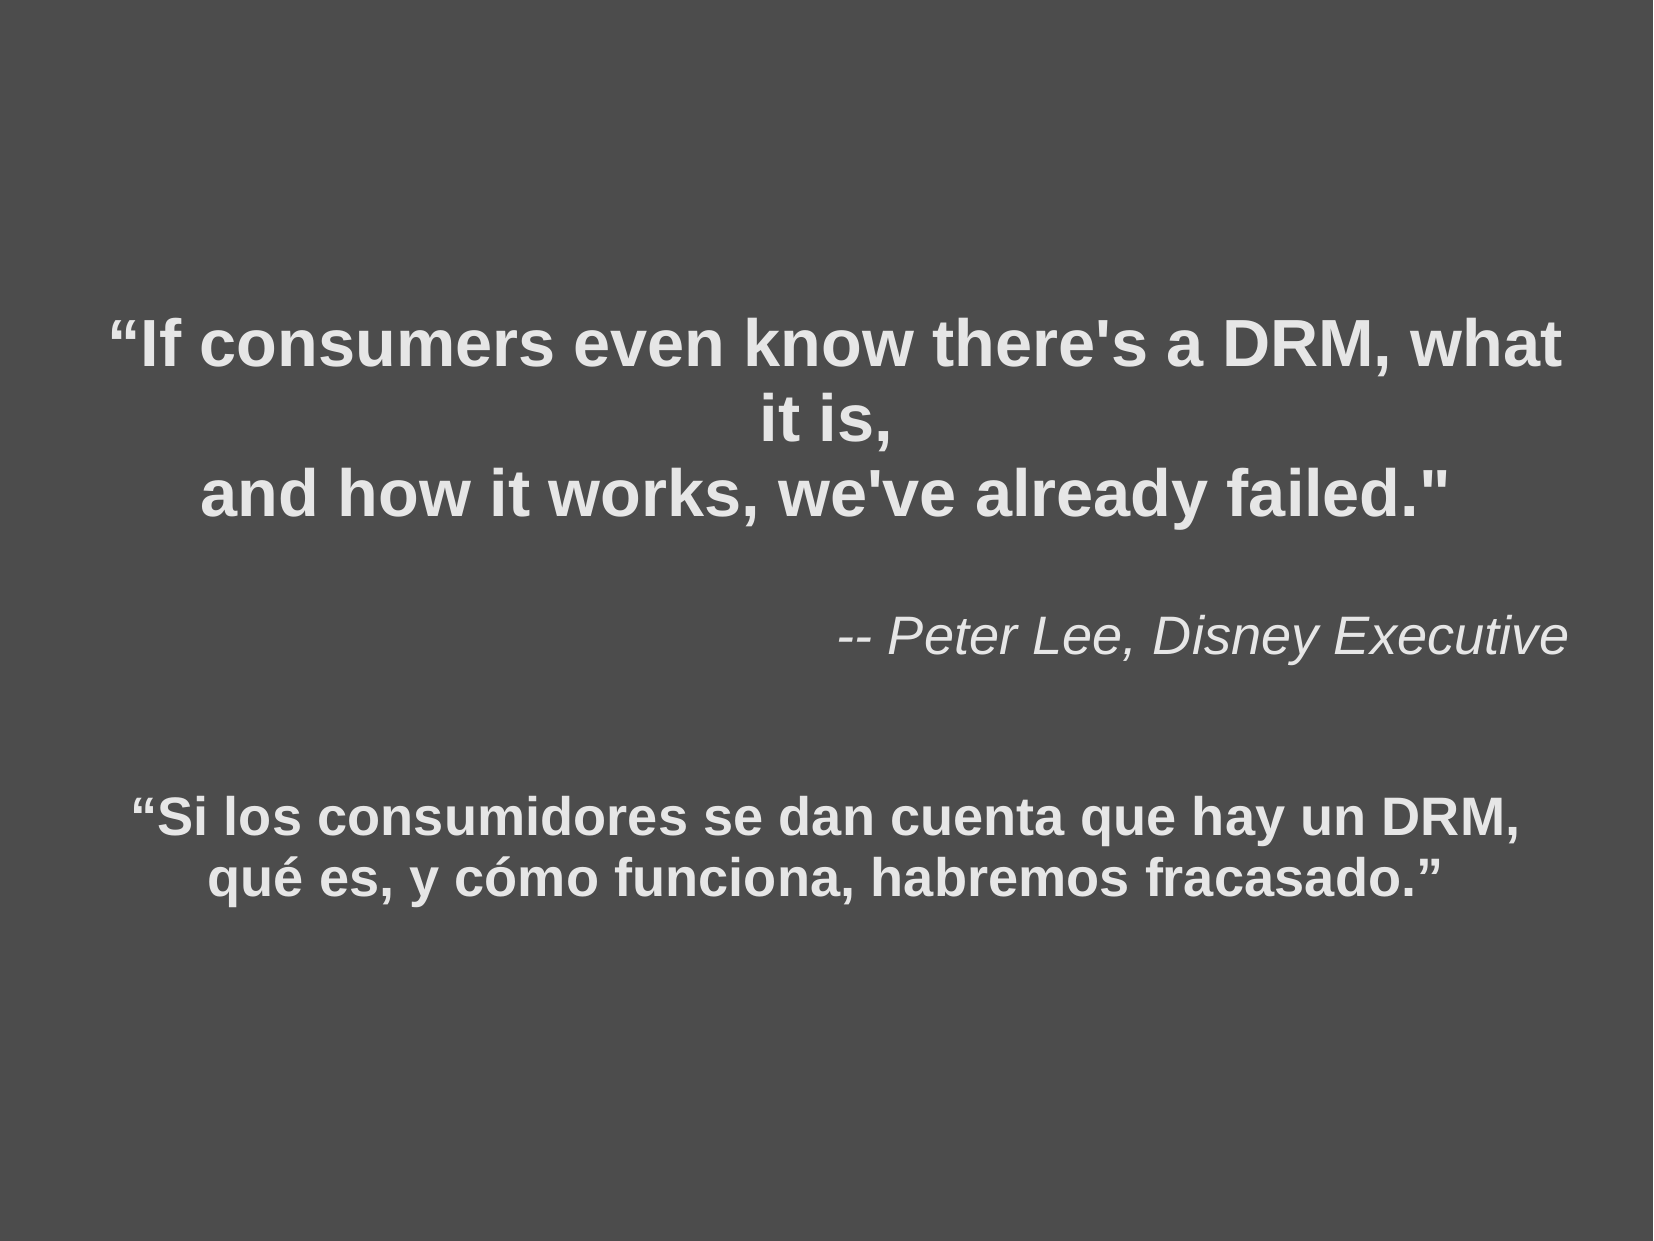

# “If consumers even know there's a DRM, what it is,
and how it works, we've already failed."
-- Peter Lee, Disney Executive
“Si los consumidores se dan cuenta que hay un DRM, qué es, y cómo funciona, habremos fracasado.”